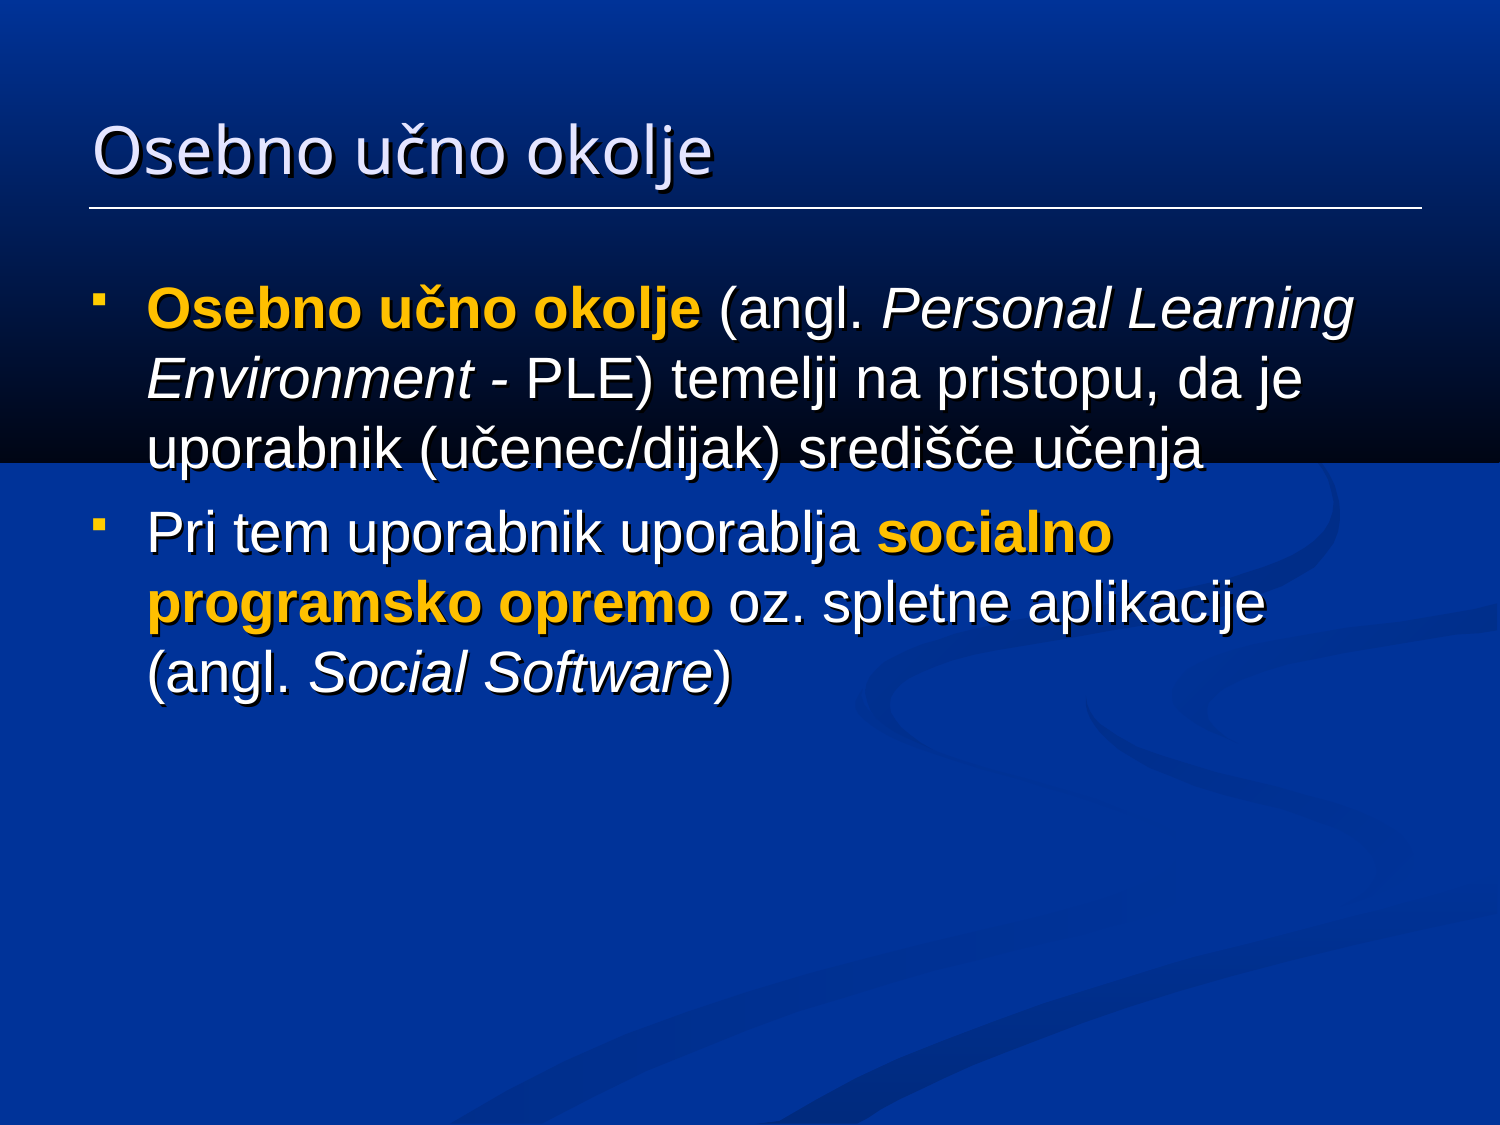

Osebno učno okolje
Osebno učno okolje (angl. Personal Learning Environment - PLE) temelji na pristopu, da je uporabnik (učenec/dijak) središče učenja
Pri tem uporabnik uporablja socialno programsko opremo oz. spletne aplikacije (angl. Social Software)